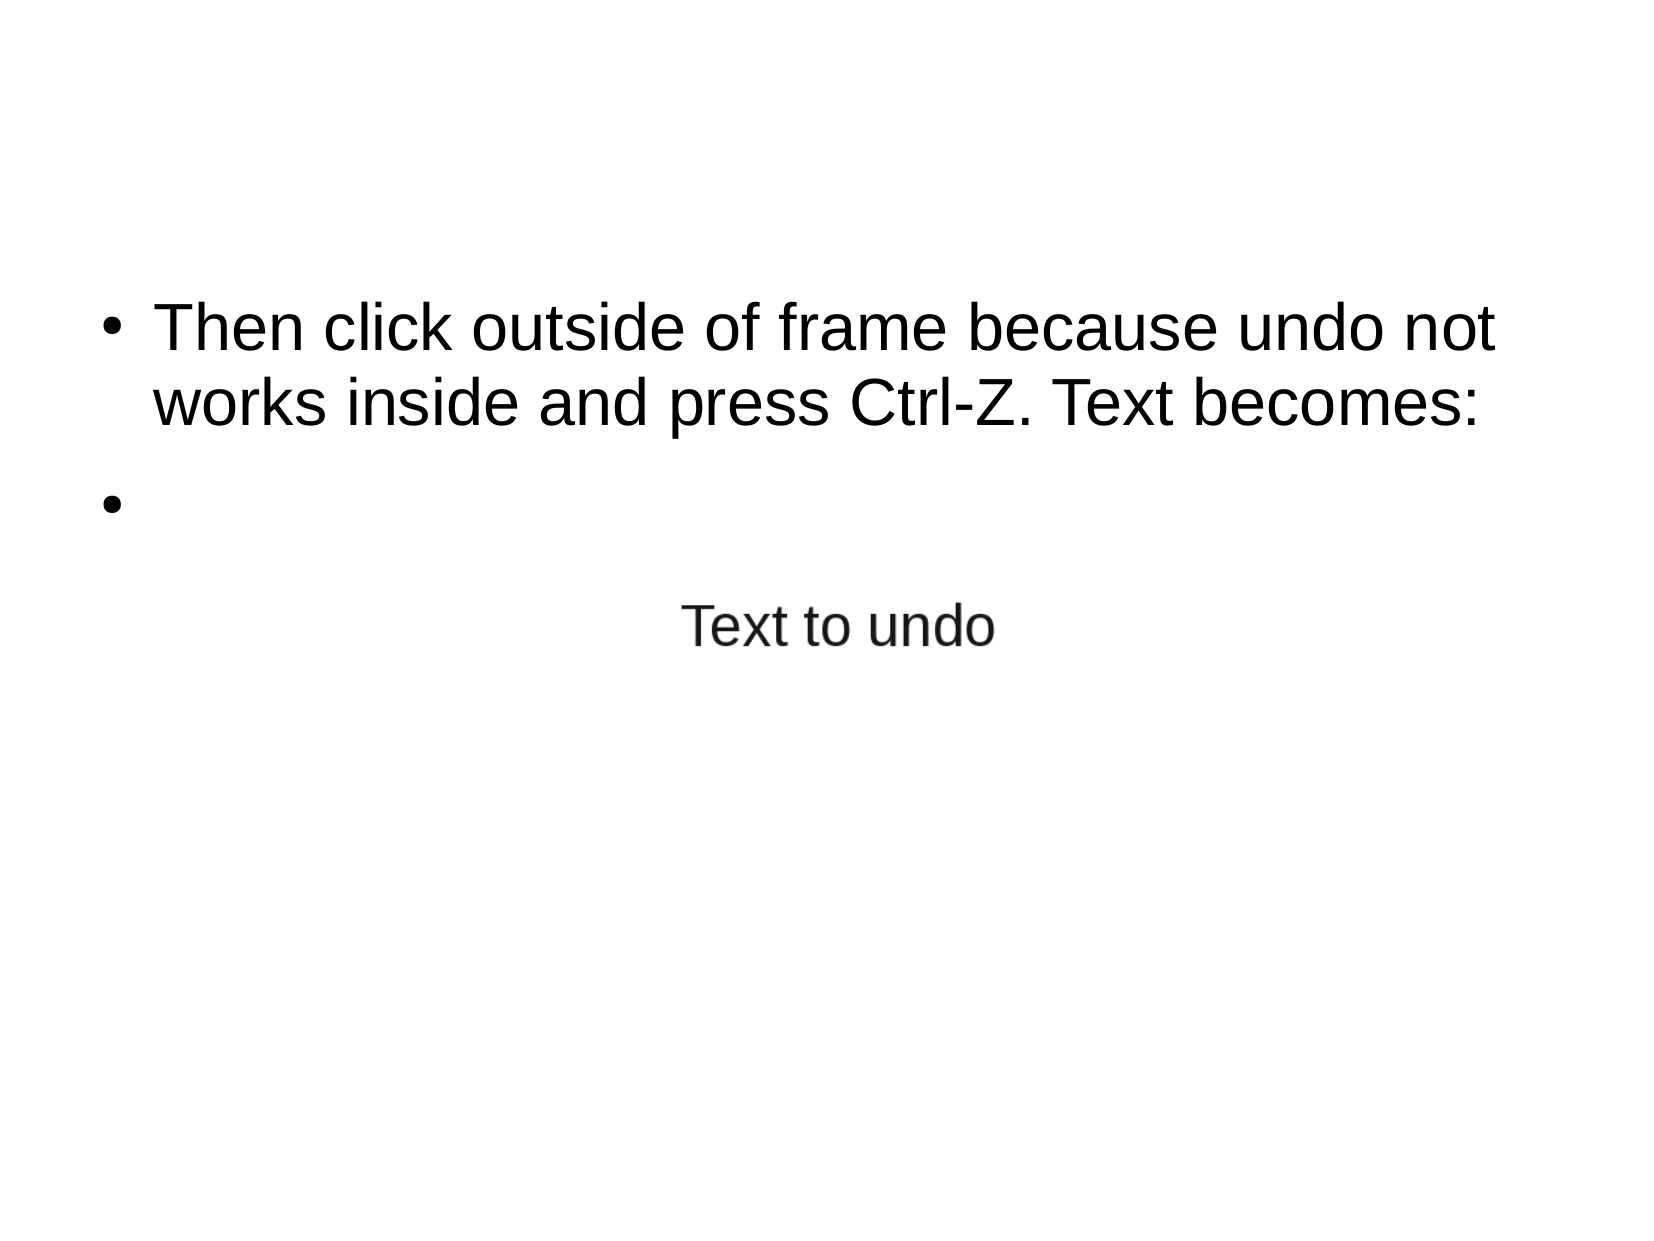

#
Then click outside of frame because undo not works inside and press Ctrl-Z. Text becomes: